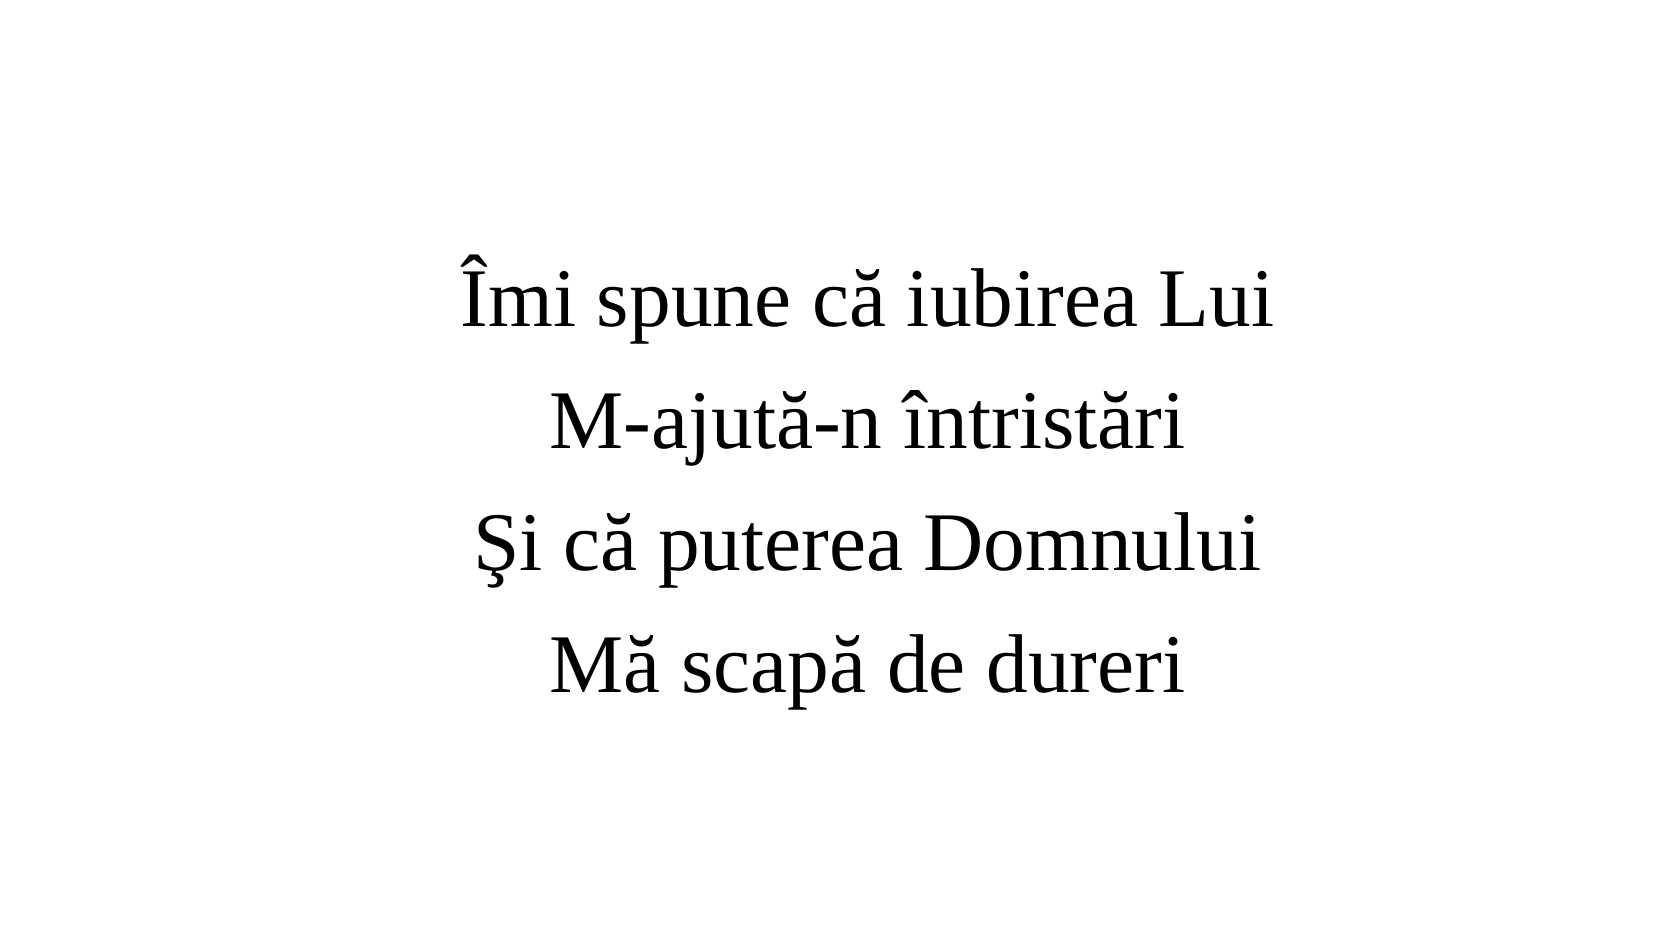

# Îmi spune că iubirea Lui
M-ajută-n întristări
Şi că puterea Domnului
Mă scapă de dureri